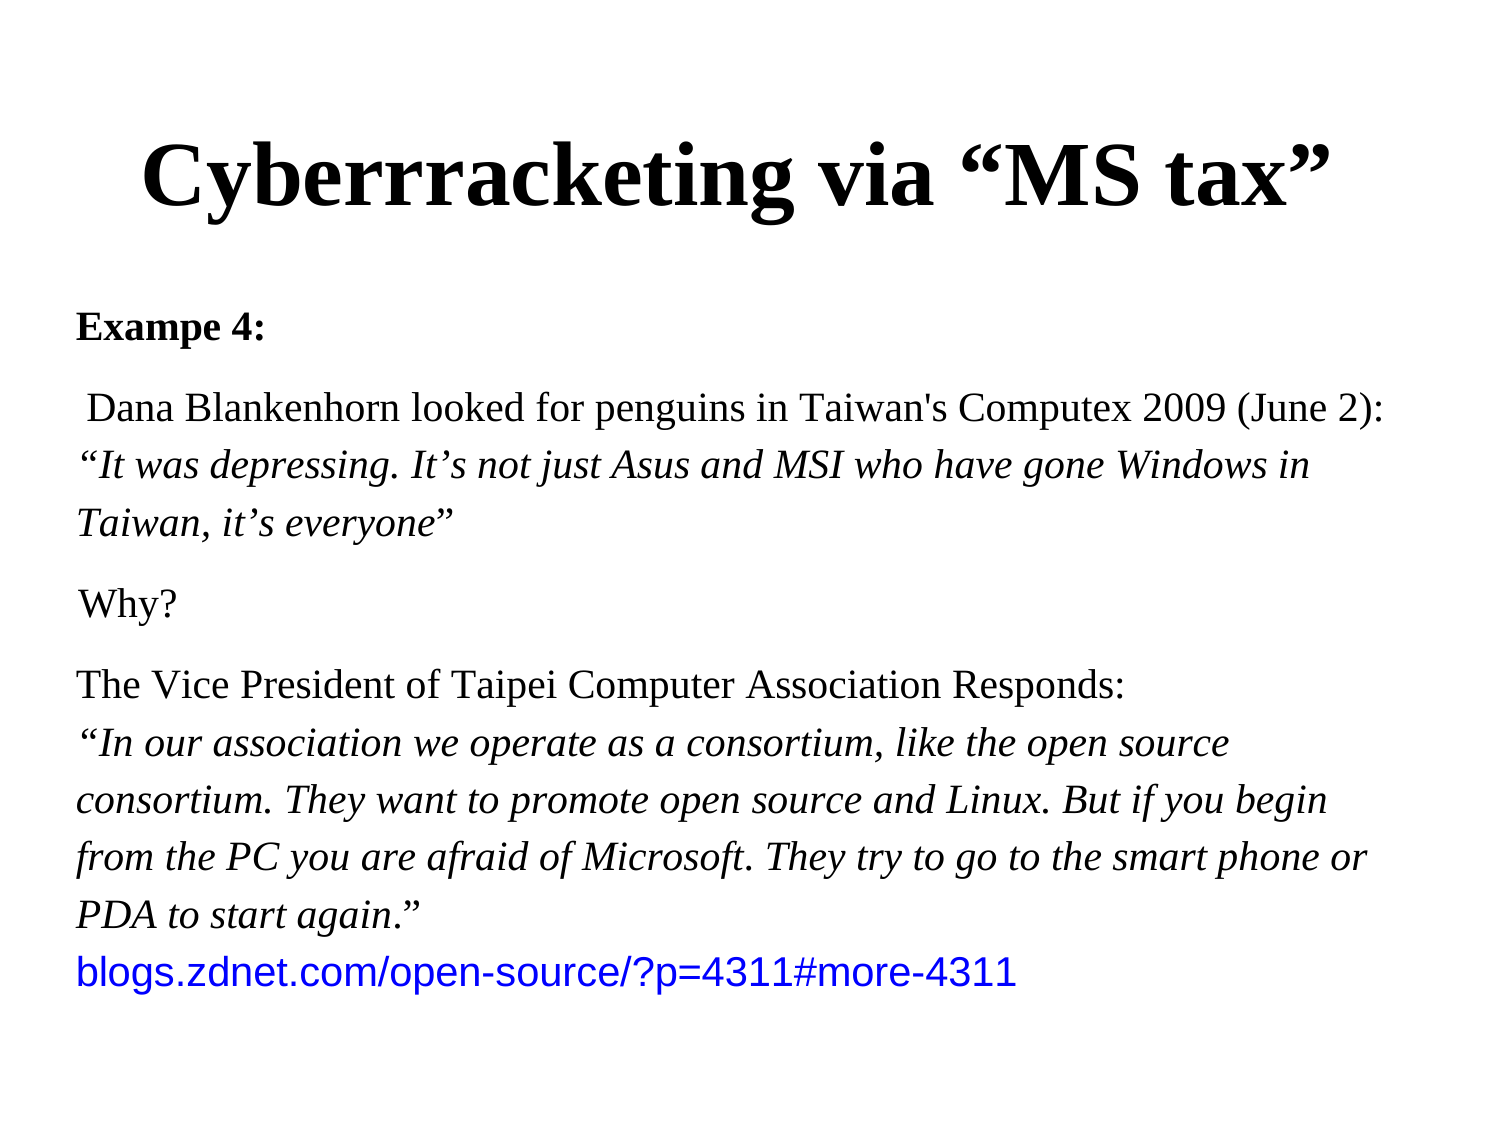

# Cyberrracketing via “MS tax”
Exampe 4:
 Dana Blankenhorn looked for penguins in Taiwan's Computex 2009 (June 2):
“It was depressing. It’s not just Asus and MSI who have gone Windows in Taiwan, it’s everyone”
Why?
The Vice President of Taipei Computer Association Responds:
“In our association we operate as a consortium, like the open source consortium. They want to promote open source and Linux. But if you begin from the PC you are afraid of Microsoft. They try to go to the smart phone or PDA to start again.”
blogs.zdnet.com/open-source/?p=4311#more-4311